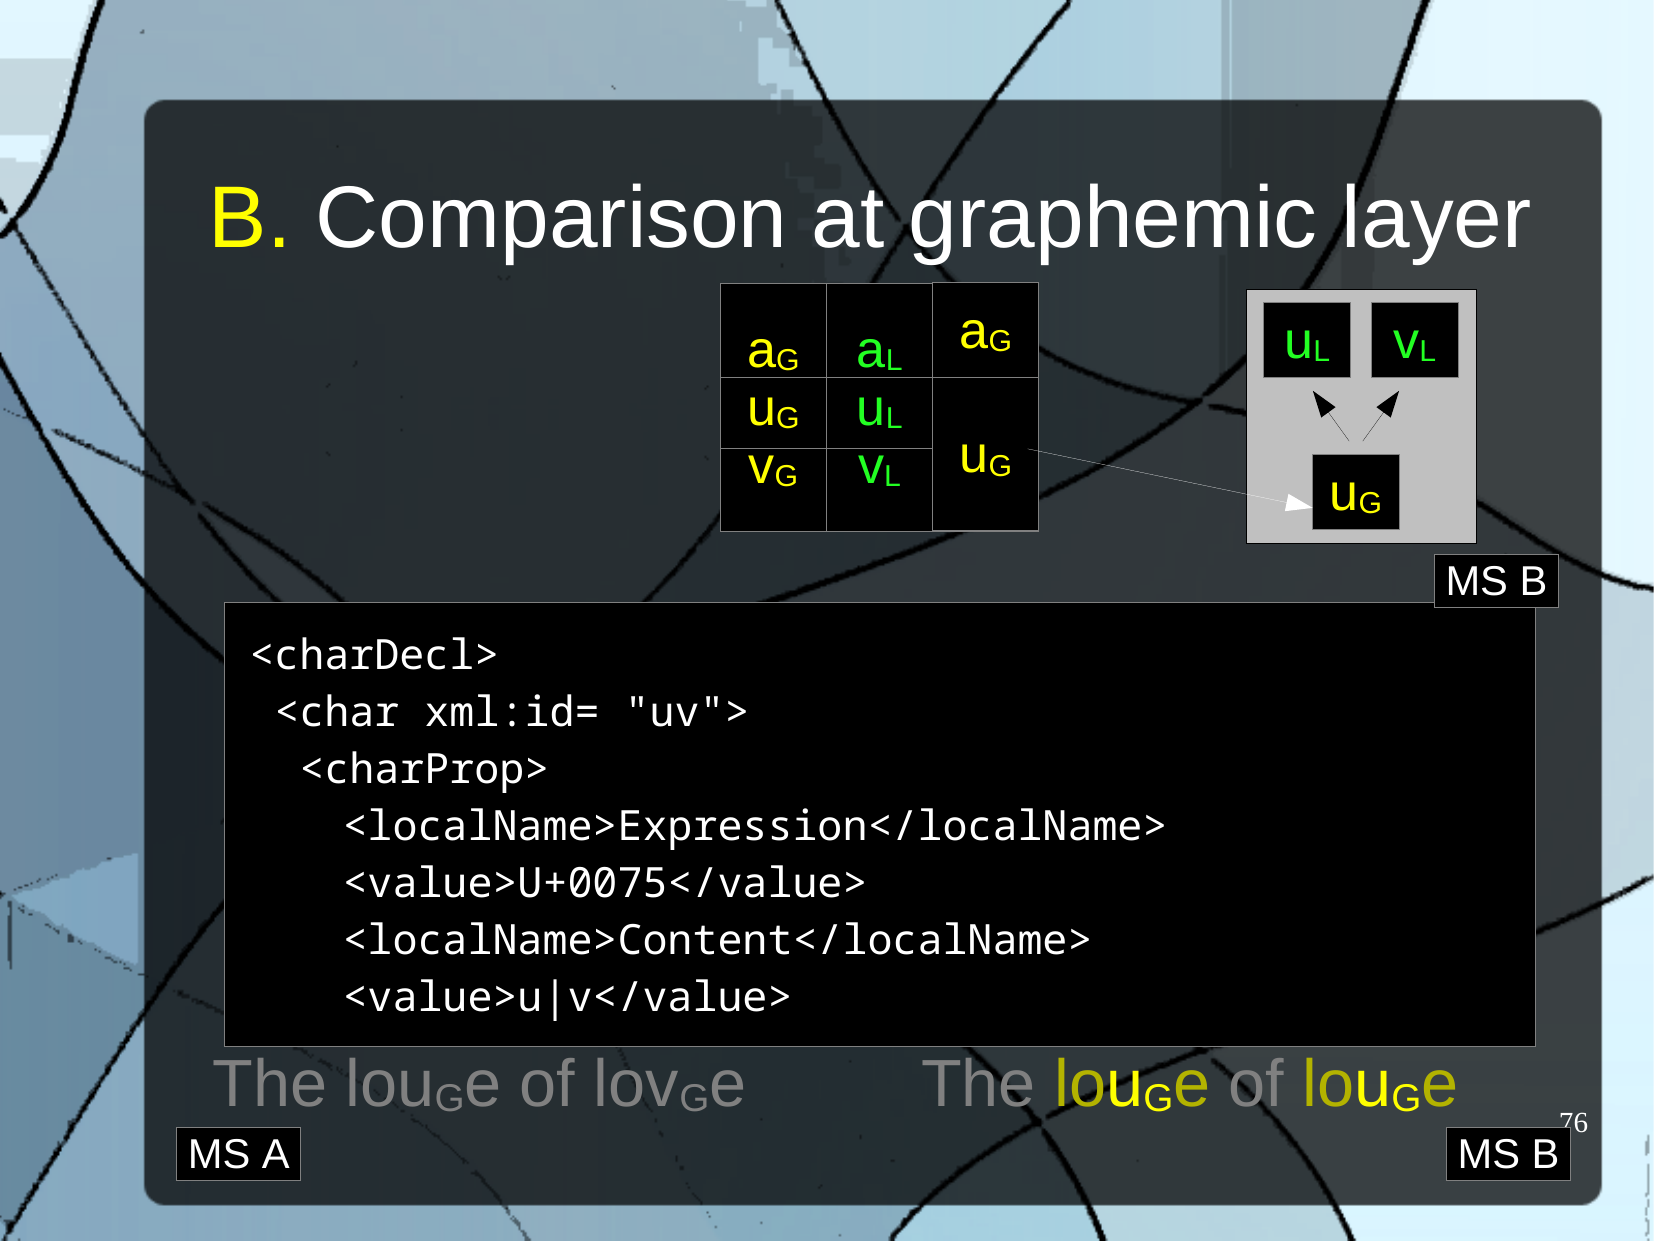

# B. Comparison at graphemic layer
aG
aG
uG
vG
aL
uL
vL
vL
uL
uG
uG
MS B
 <charDecl>
 <char xml:id= "uv">
 <charProp>
	<localName>Expression</localName>
	<value>U+0075</value>
	<localName>Content</localName>
	<value>u|v</value>
The louGe of lovGe		The louGe of louGe
76
MS A
MS B